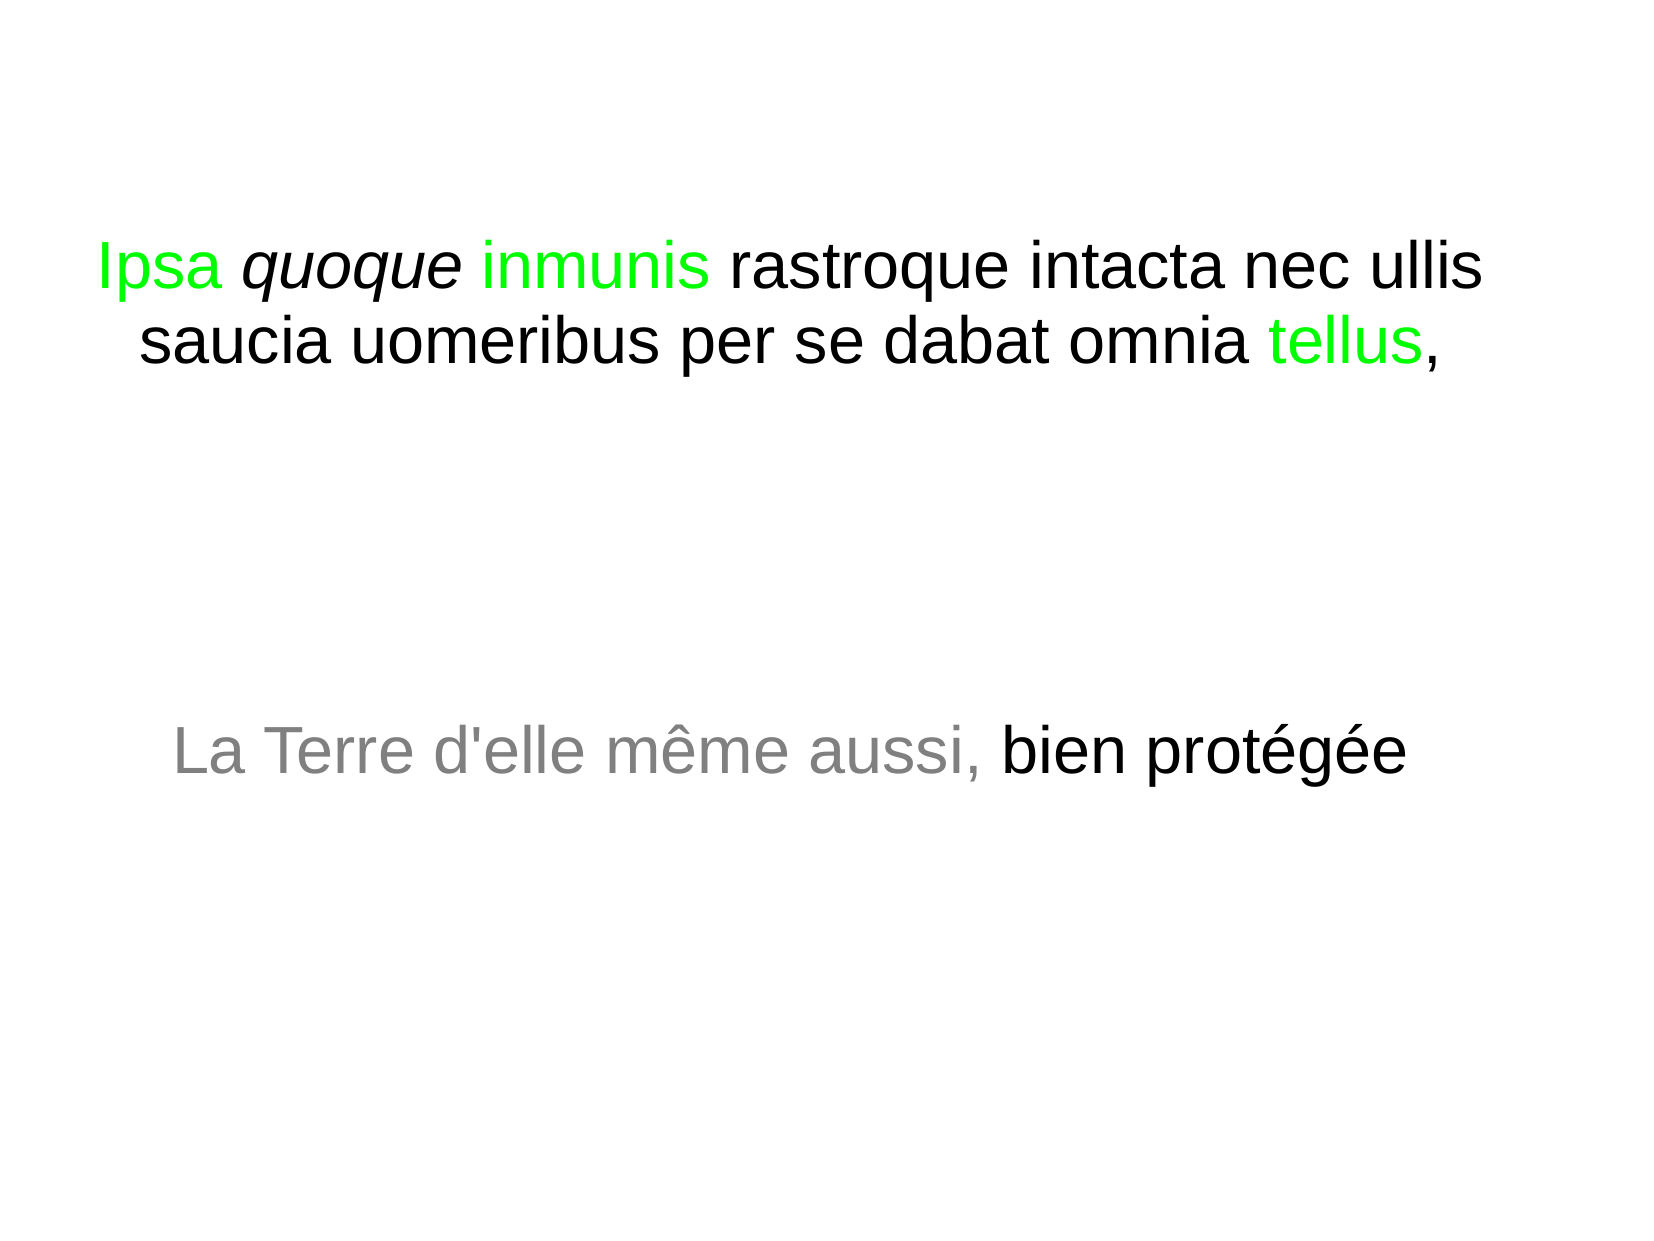

Ipsa quoque inmunis rastroque intacta nec ullis
saucia uomeribus per se dabat omnia tellus,
# La Terre d'elle même aussi, bien protégée